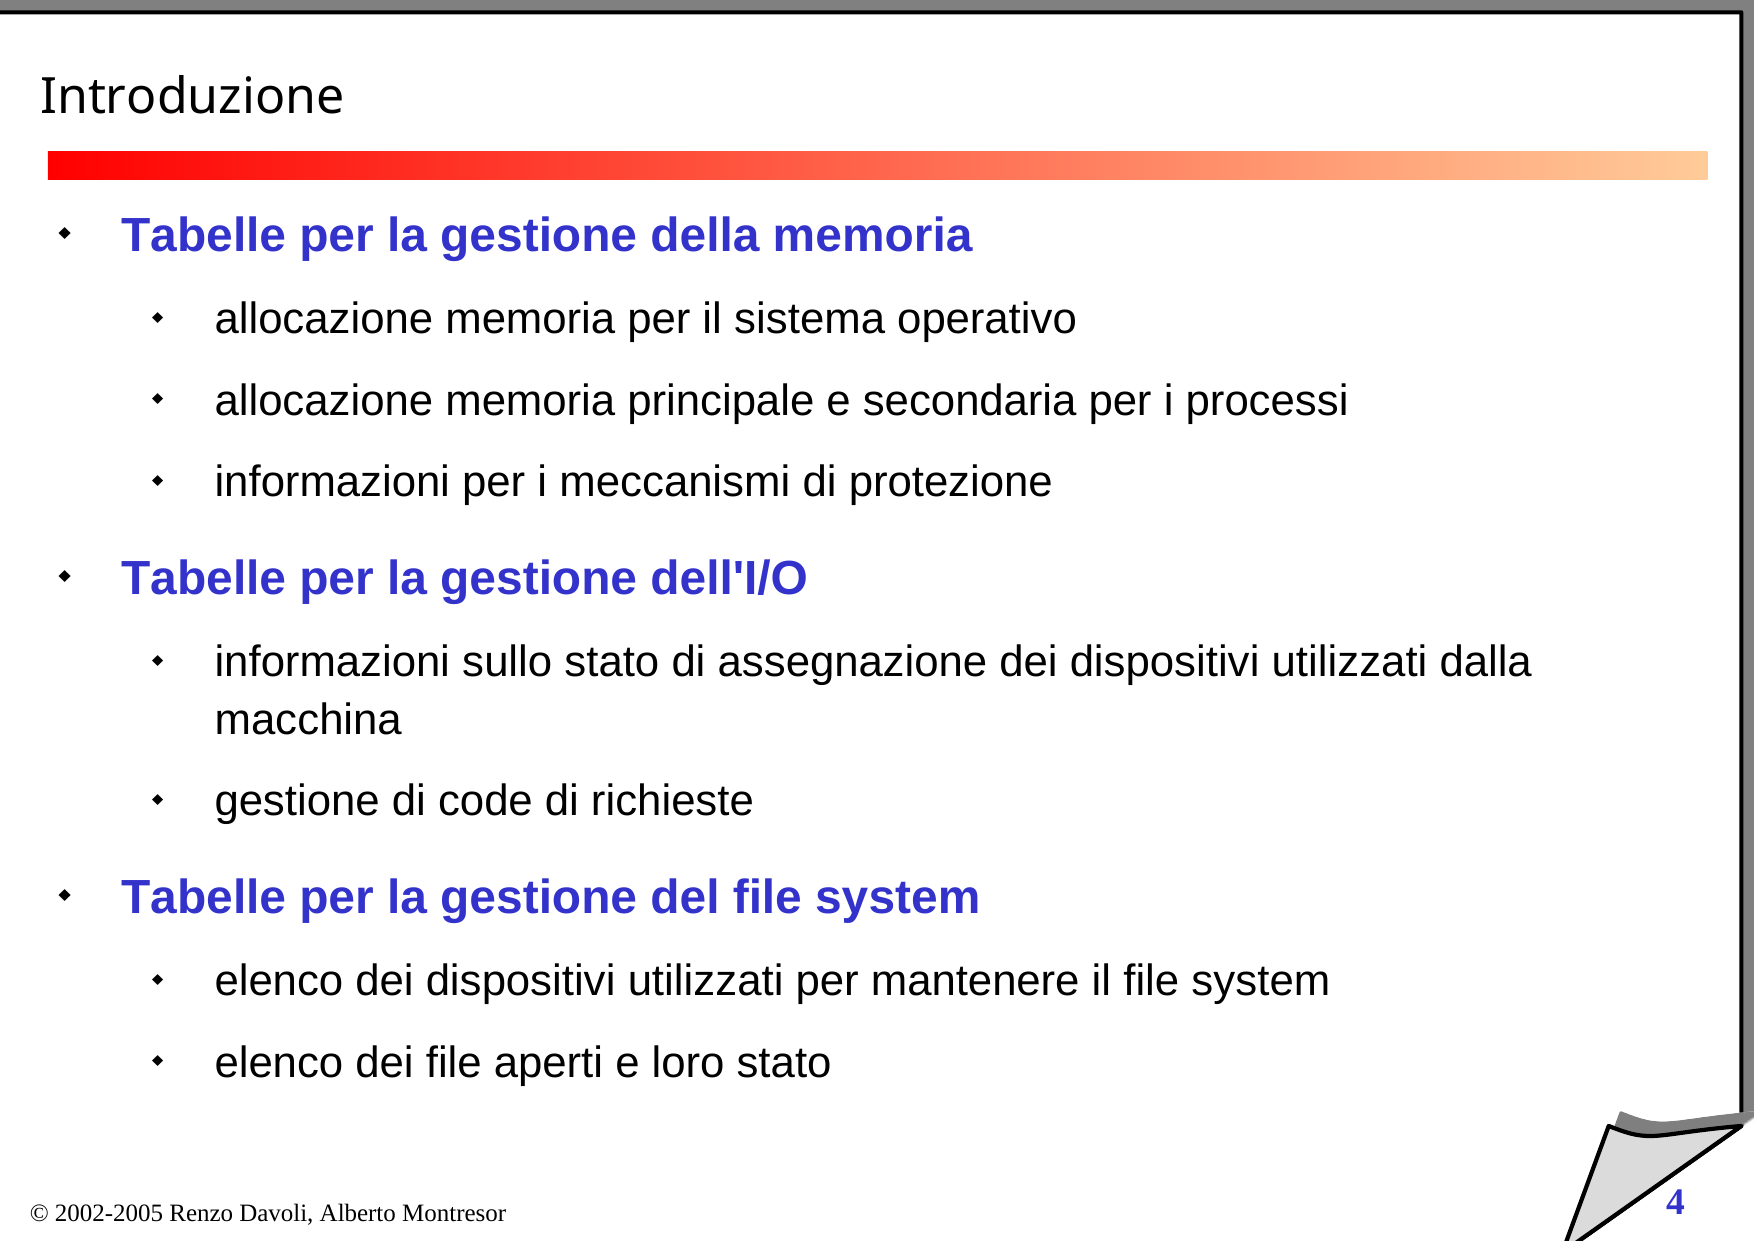

# Introduzione
Tabelle per la gestione della memoria
allocazione memoria per il sistema operativo
allocazione memoria principale e secondaria per i processi
informazioni per i meccanismi di protezione
Tabelle per la gestione dell'I/O
informazioni sullo stato di assegnazione dei dispositivi utilizzati dalla macchina
gestione di code di richieste
Tabelle per la gestione del file system
elenco dei dispositivi utilizzati per mantenere il file system
elenco dei file aperti e loro stato